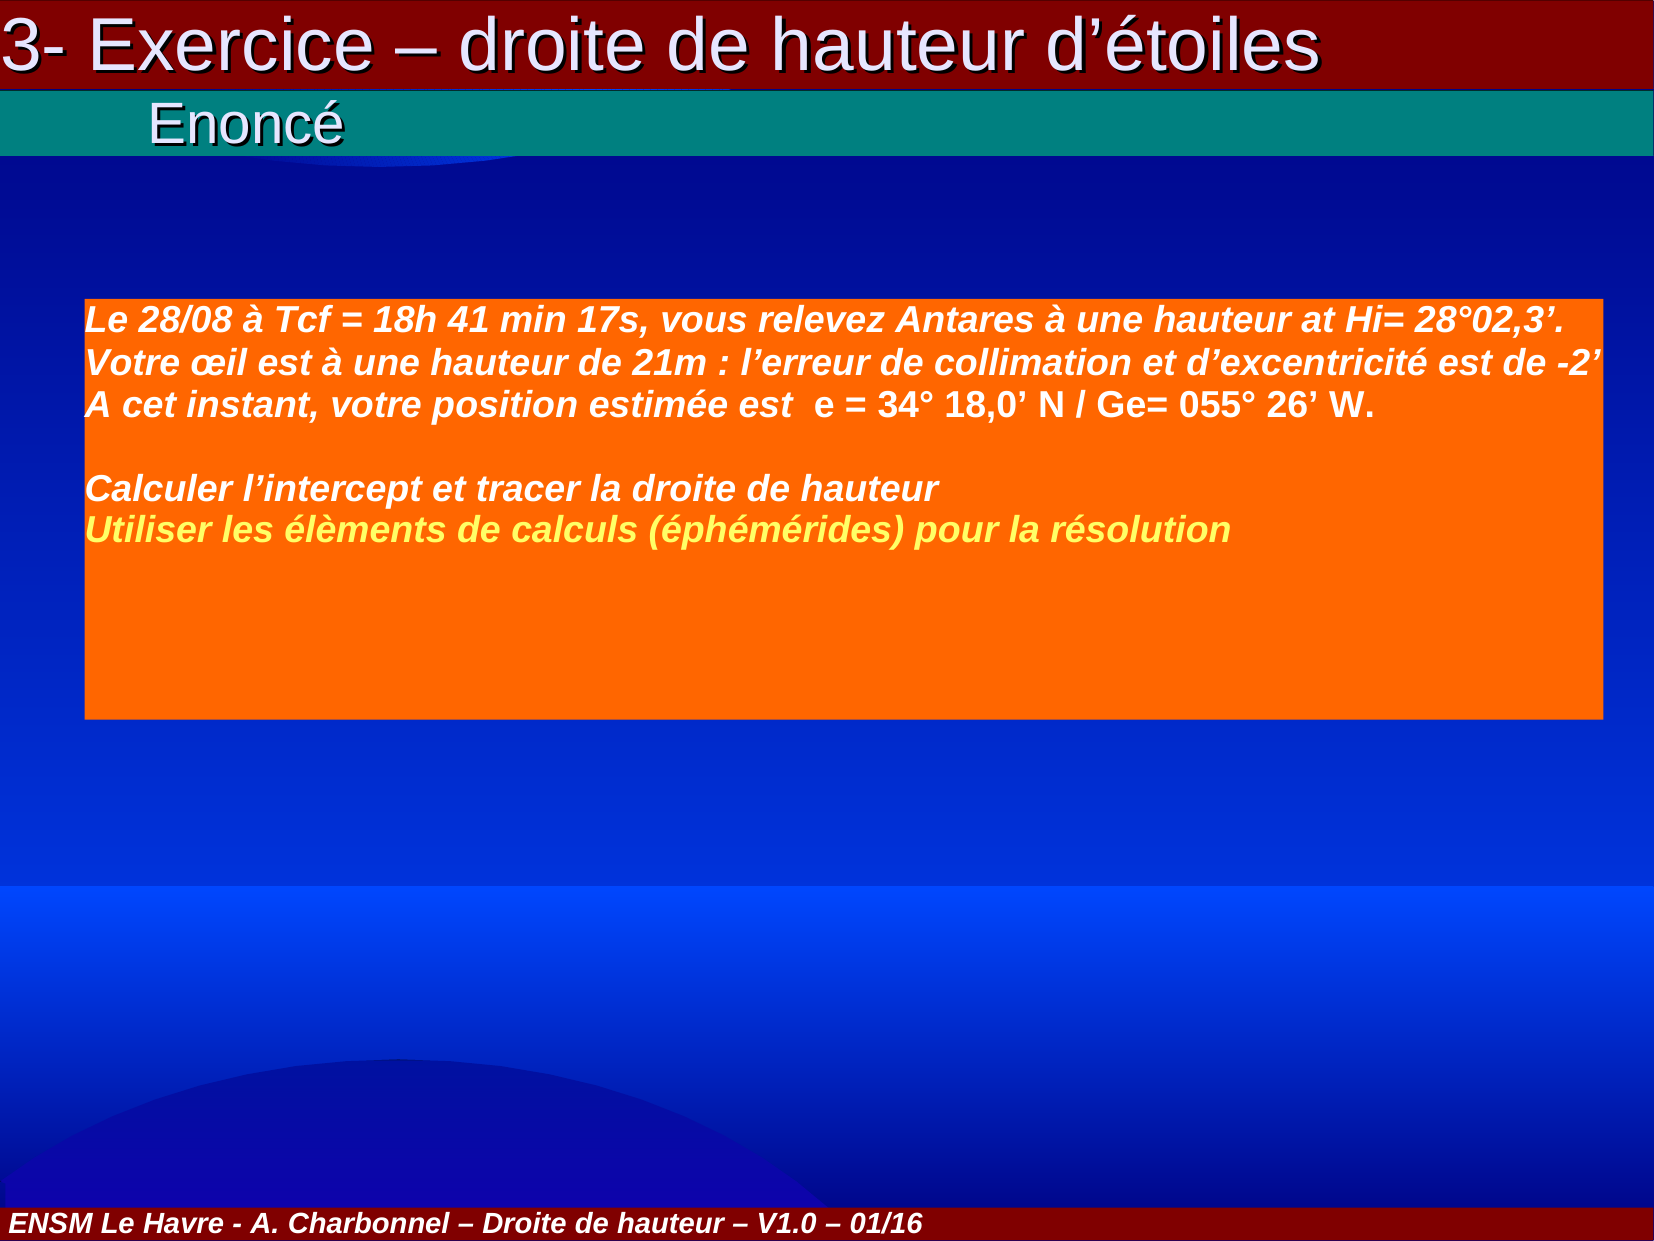

3- Exercice – droite de hauteur d’étoiles
# Enoncé
Le 28/08 à Tcf = 18h 41 min 17s, vous relevez Antares à une hauteur at Hi= 28°02,3’. Votre œil est à une hauteur de 21m : l’erreur de collimation et d’excentricité est de -2’
A cet instant, votre position estimée est e = 34° 18,0’ N / Ge= 055° 26’ W.
Calculer l’intercept et tracer la droite de hauteur
Utiliser les élèments de calculs (éphémérides) pour la résolution
 ENSM Le Havre - A. Charbonnel – Droite de hauteur – V1.0 – 01/16